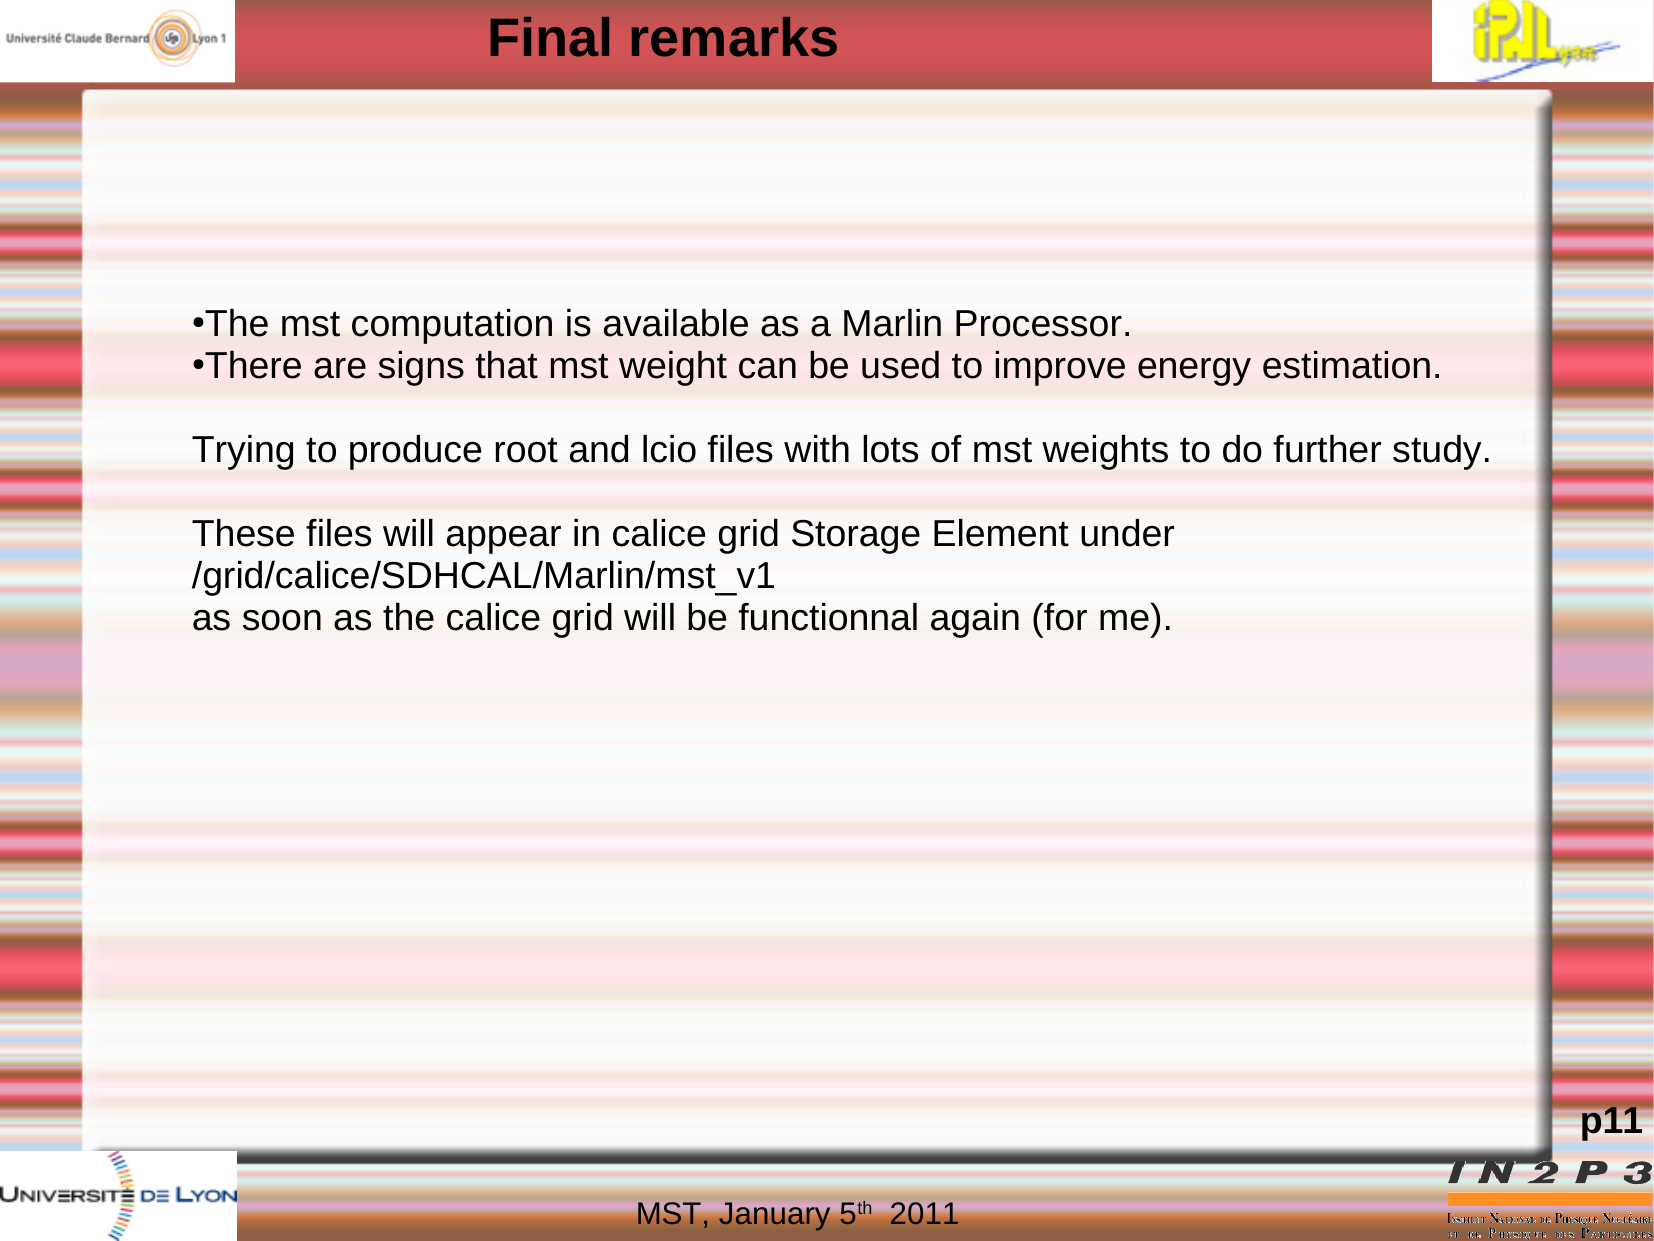

Final remarks
The mst computation is available as a Marlin Processor.
There are signs that mst weight can be used to improve energy estimation.
Trying to produce root and lcio files with lots of mst weights to do further study.
These files will appear in calice grid Storage Element under
/grid/calice/SDHCAL/Marlin/mst_v1
as soon as the calice grid will be functionnal again (for me).